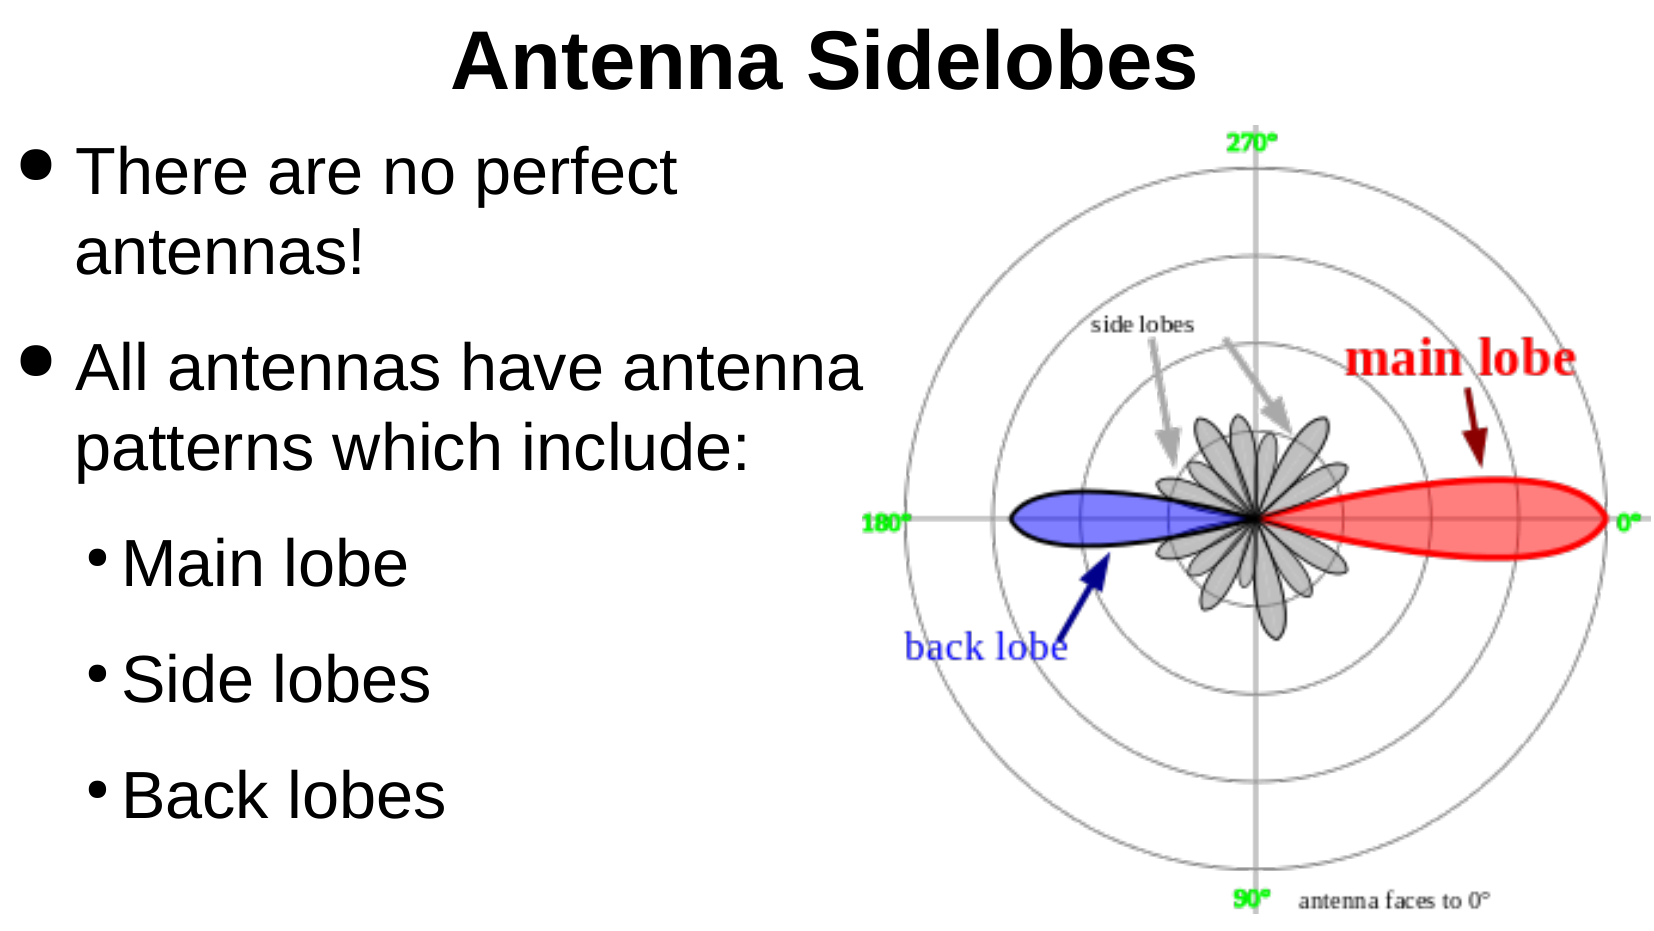

# Antenna Sidelobes
 There are no perfect antennas!
 All antennas have antenna patterns which include:
Main lobe
Side lobes
Back lobes